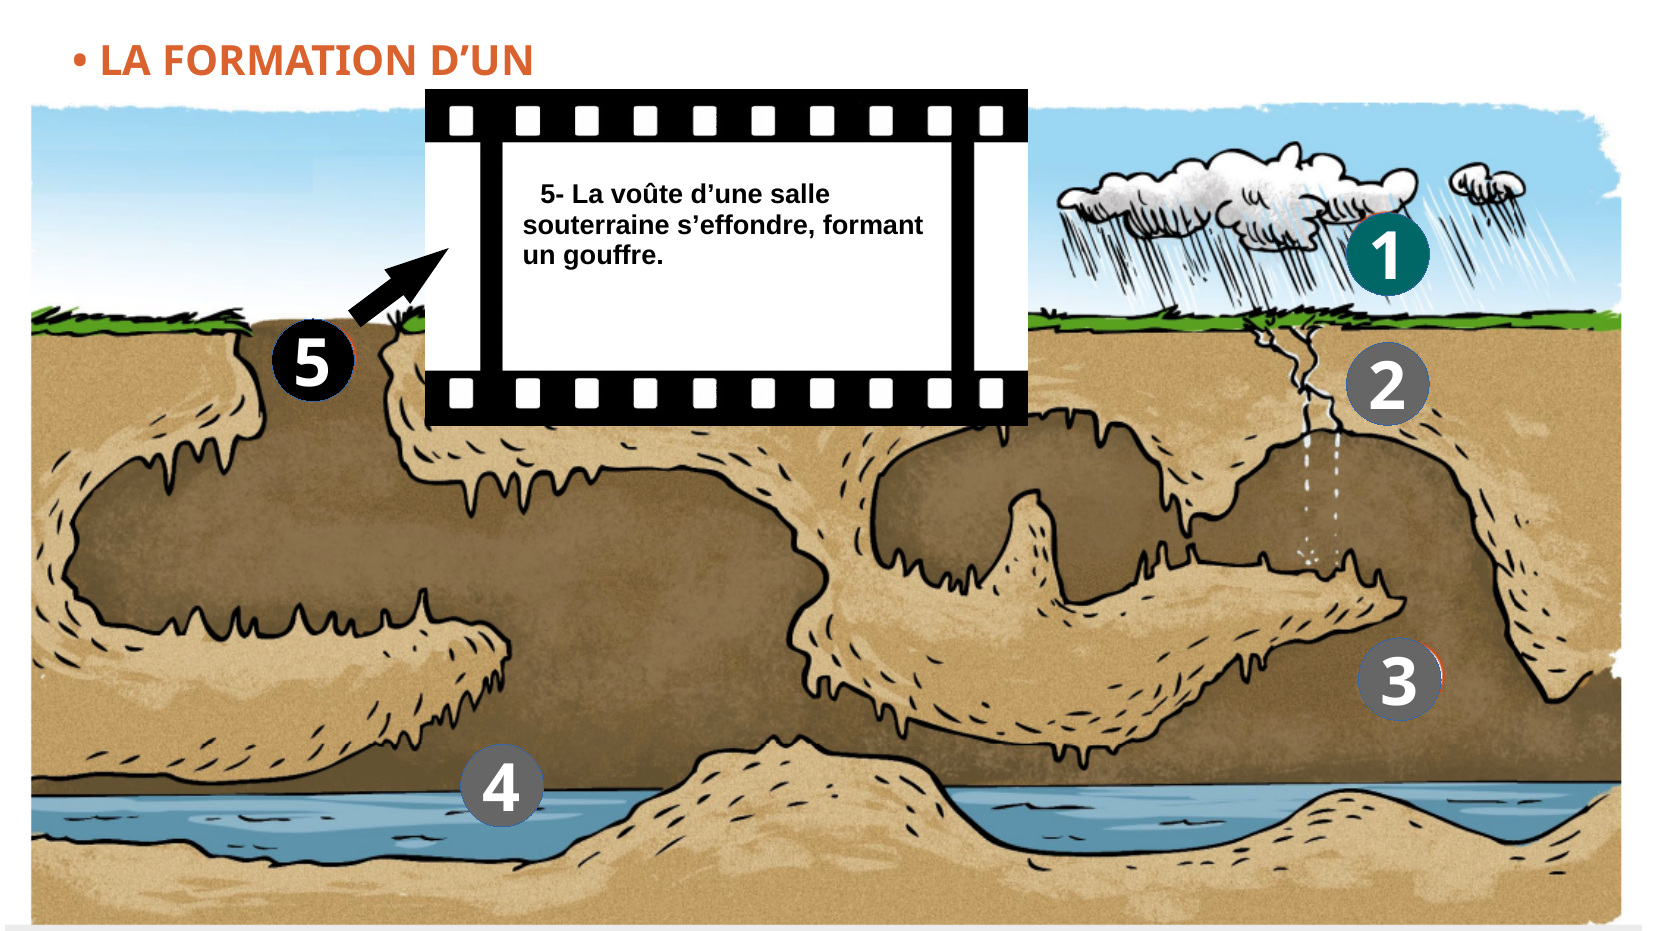

• LA FORMATION D’UN GOUFFRE
5- La voûte d’une salle souterraine s’effondre, formant un gouffre.
1
5
2
3
4